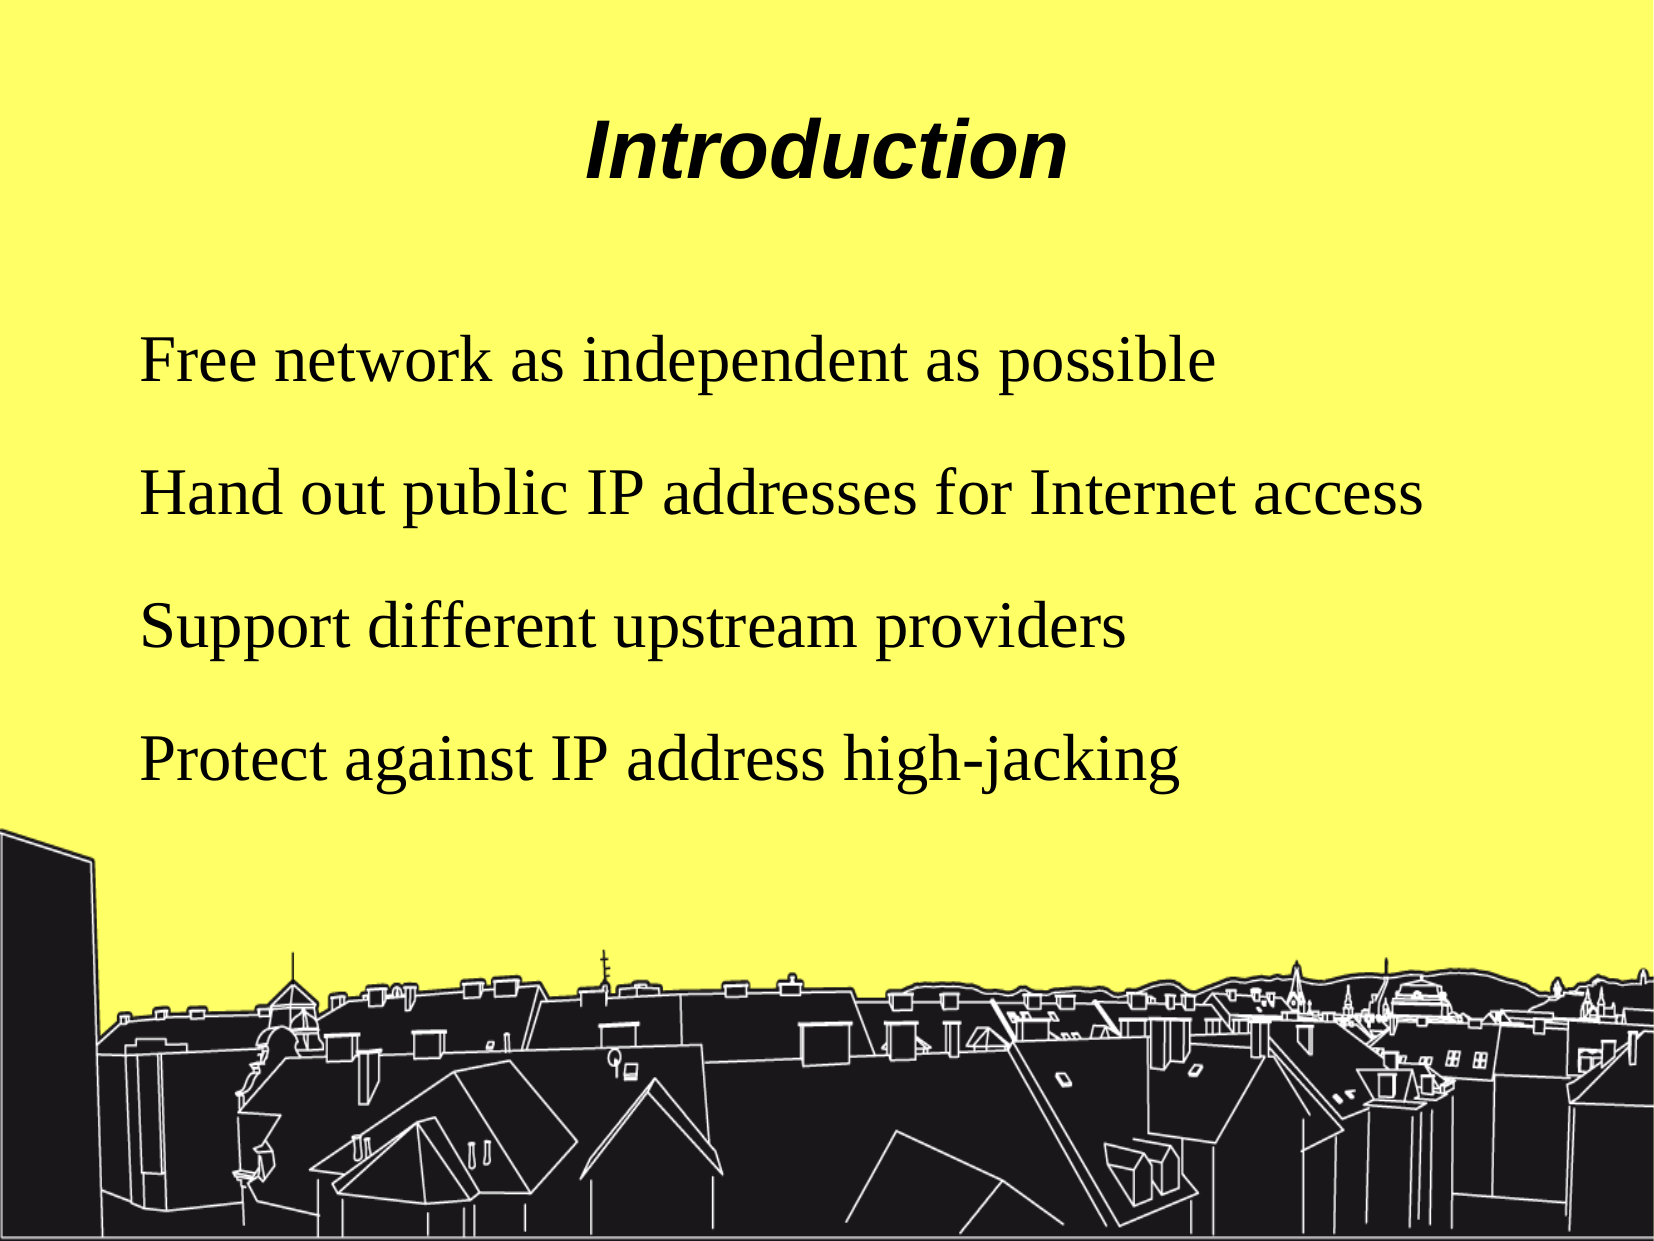

# Introduction
Free network as independent as possible
Hand out public IP addresses for Internet access
Support different upstream providers
Protect against IP address high-jacking